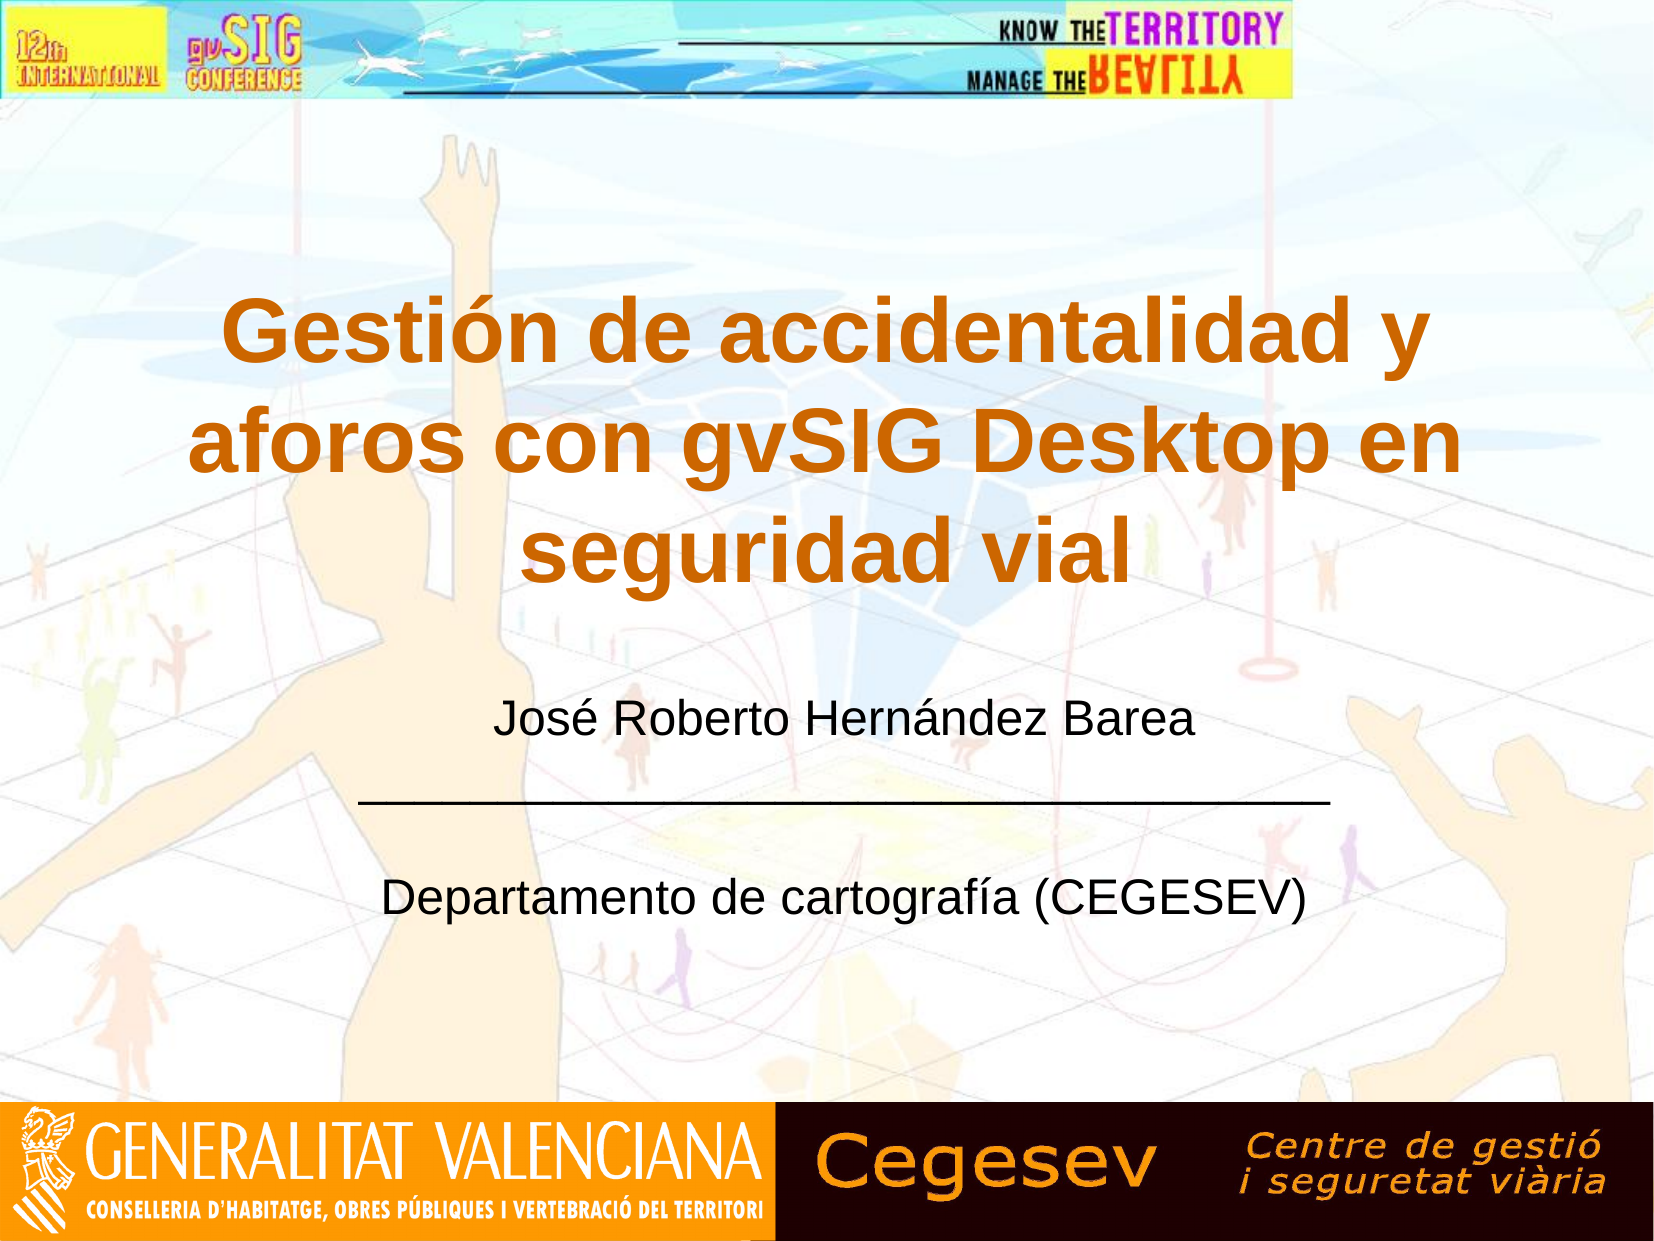

# Gestión de accidentalidad y aforos con gvSIG Desktop en seguridad vial
José Roberto Hernández Barea
___________________________________
Departamento de cartografía (CEGESEV)